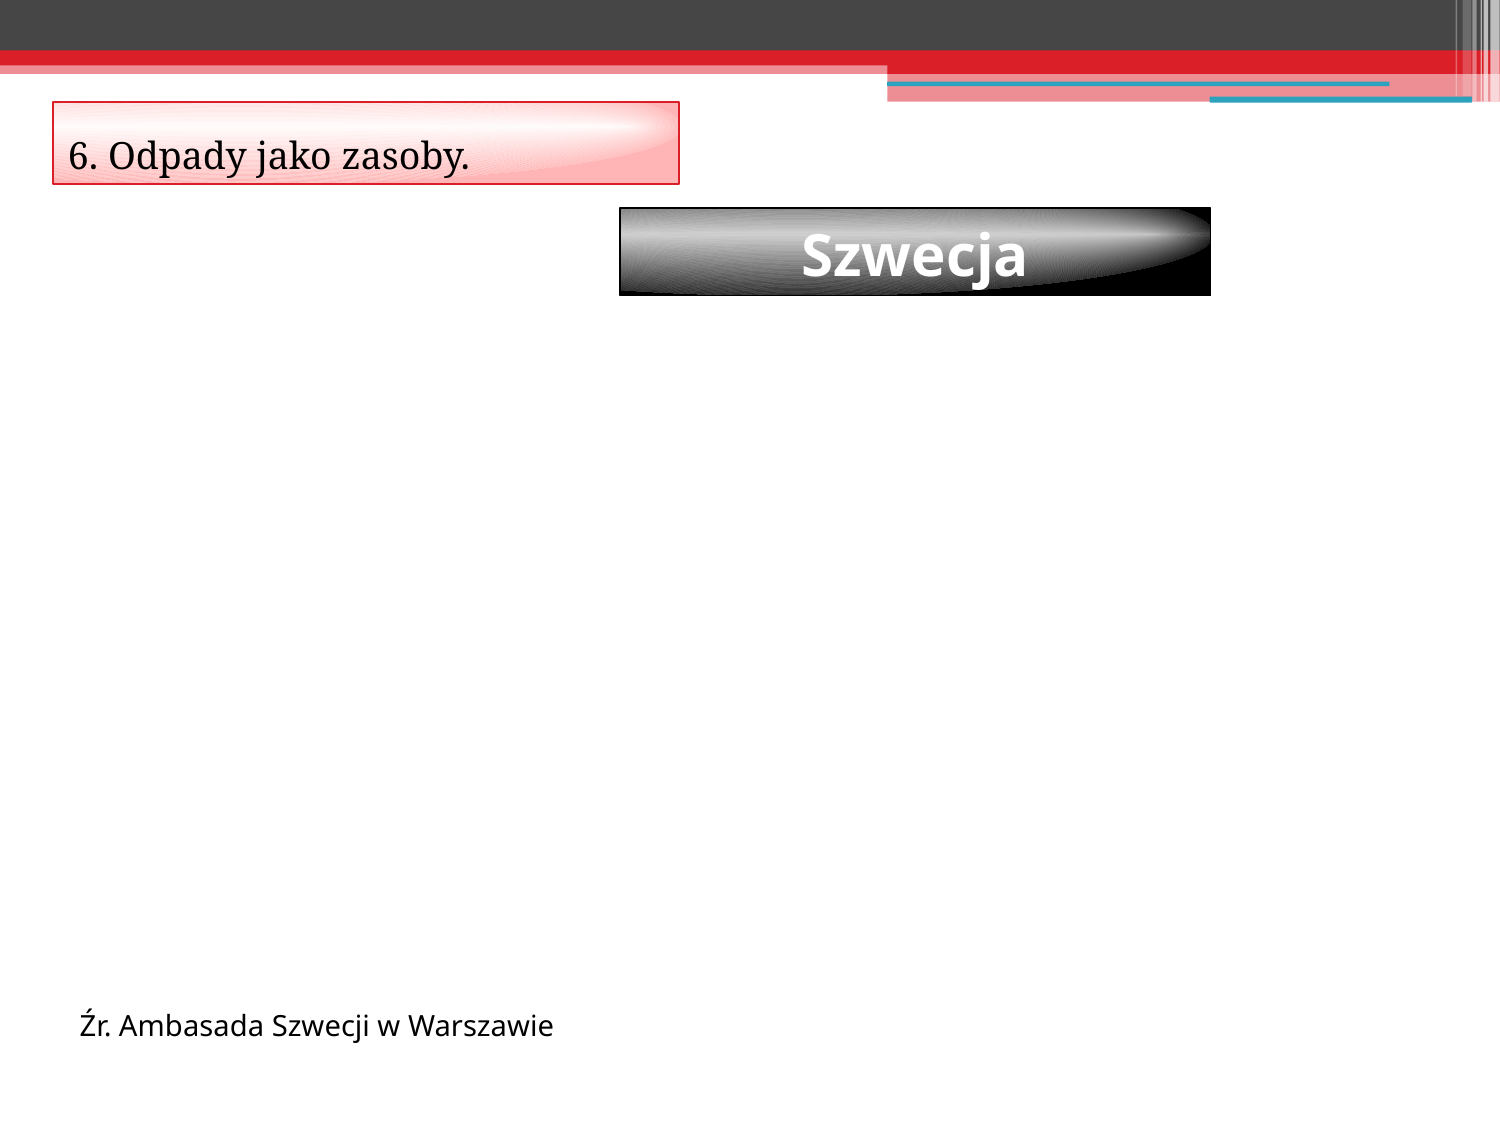

6. Odpady jako zasoby.
Szwecja
Zaledwie 4 % odpadów zostaje zdeponowanych na składowiskach odpadów – są to przede wszystkim popioły lotne i żużel paleniskowy.
51% odpadów wykorzystywana do celów energetycznych
45 % odpadów wykorzystywanych do recyklingu.
# Źr. Ambasada Szwecji w Warszawie